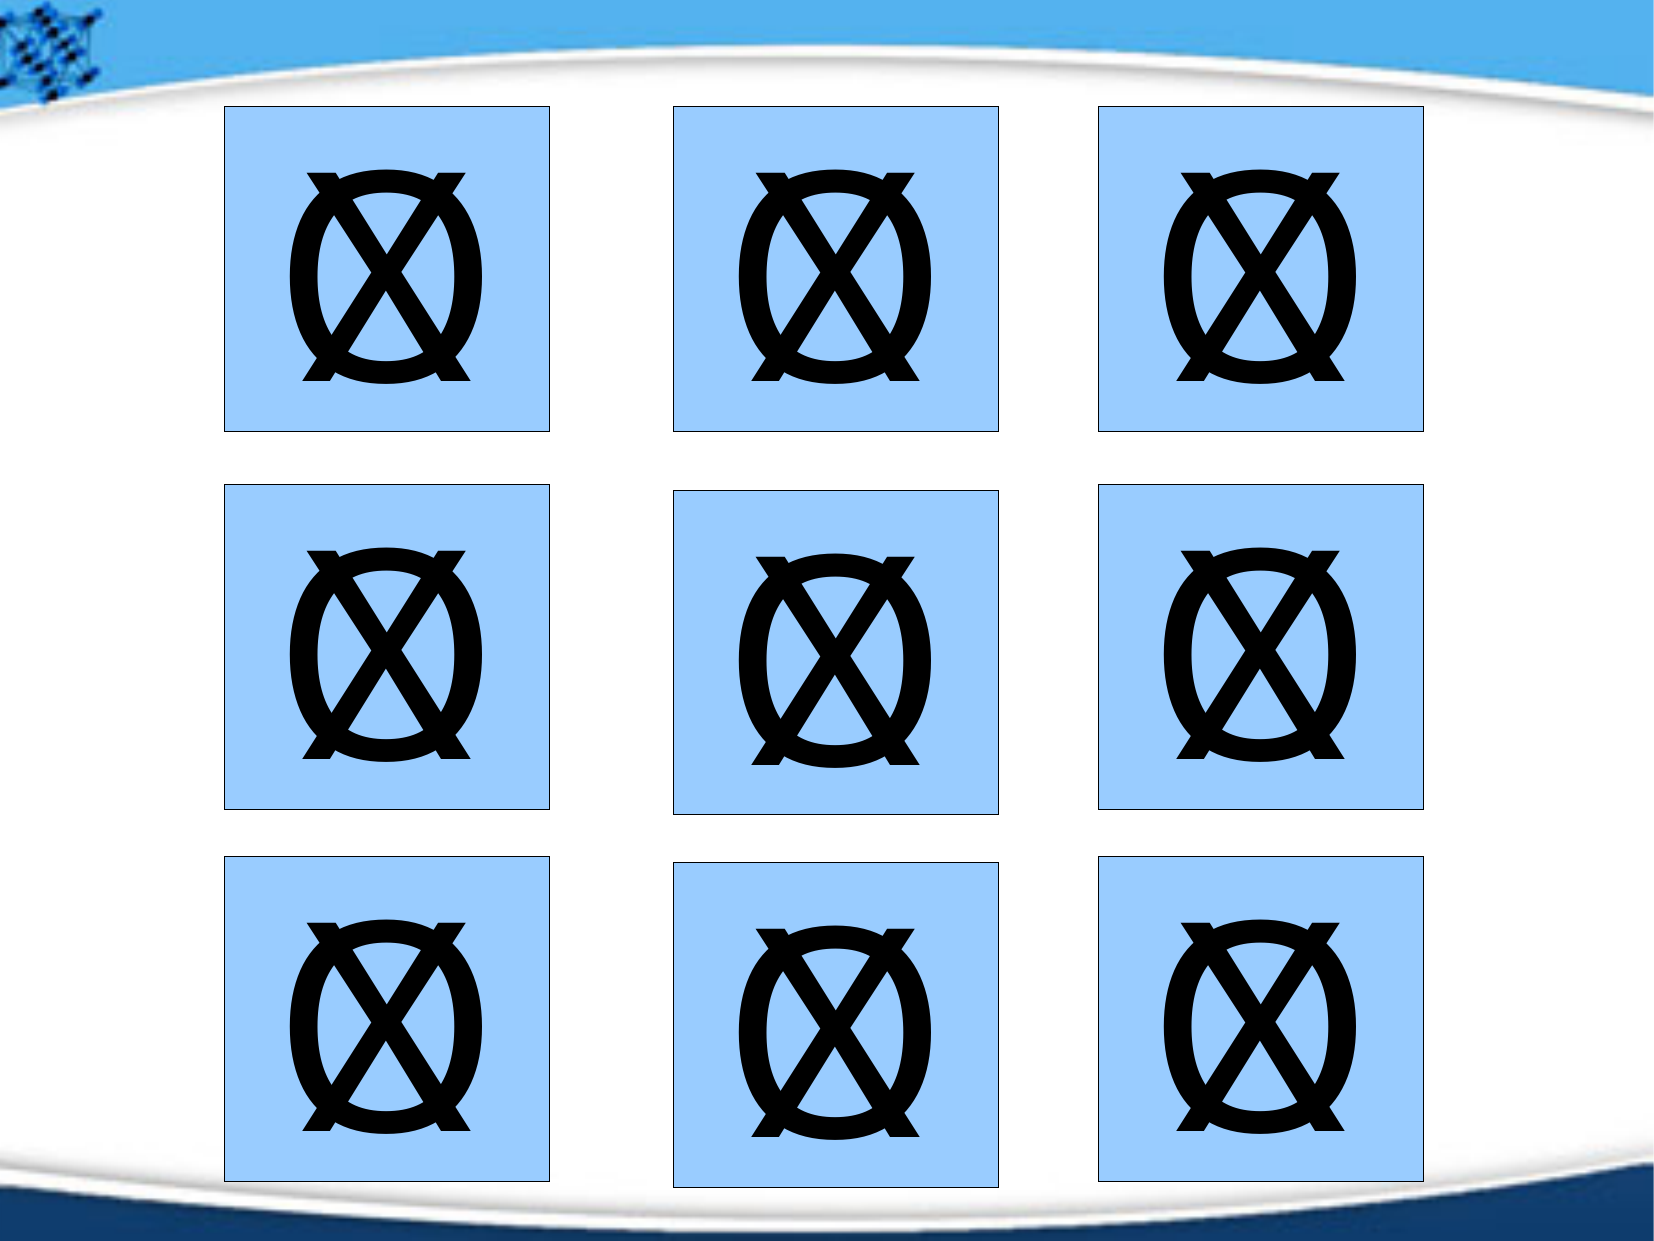

O
X
O
X
O
X
O
X
O
X
O
X
O
X
O
X
O
X